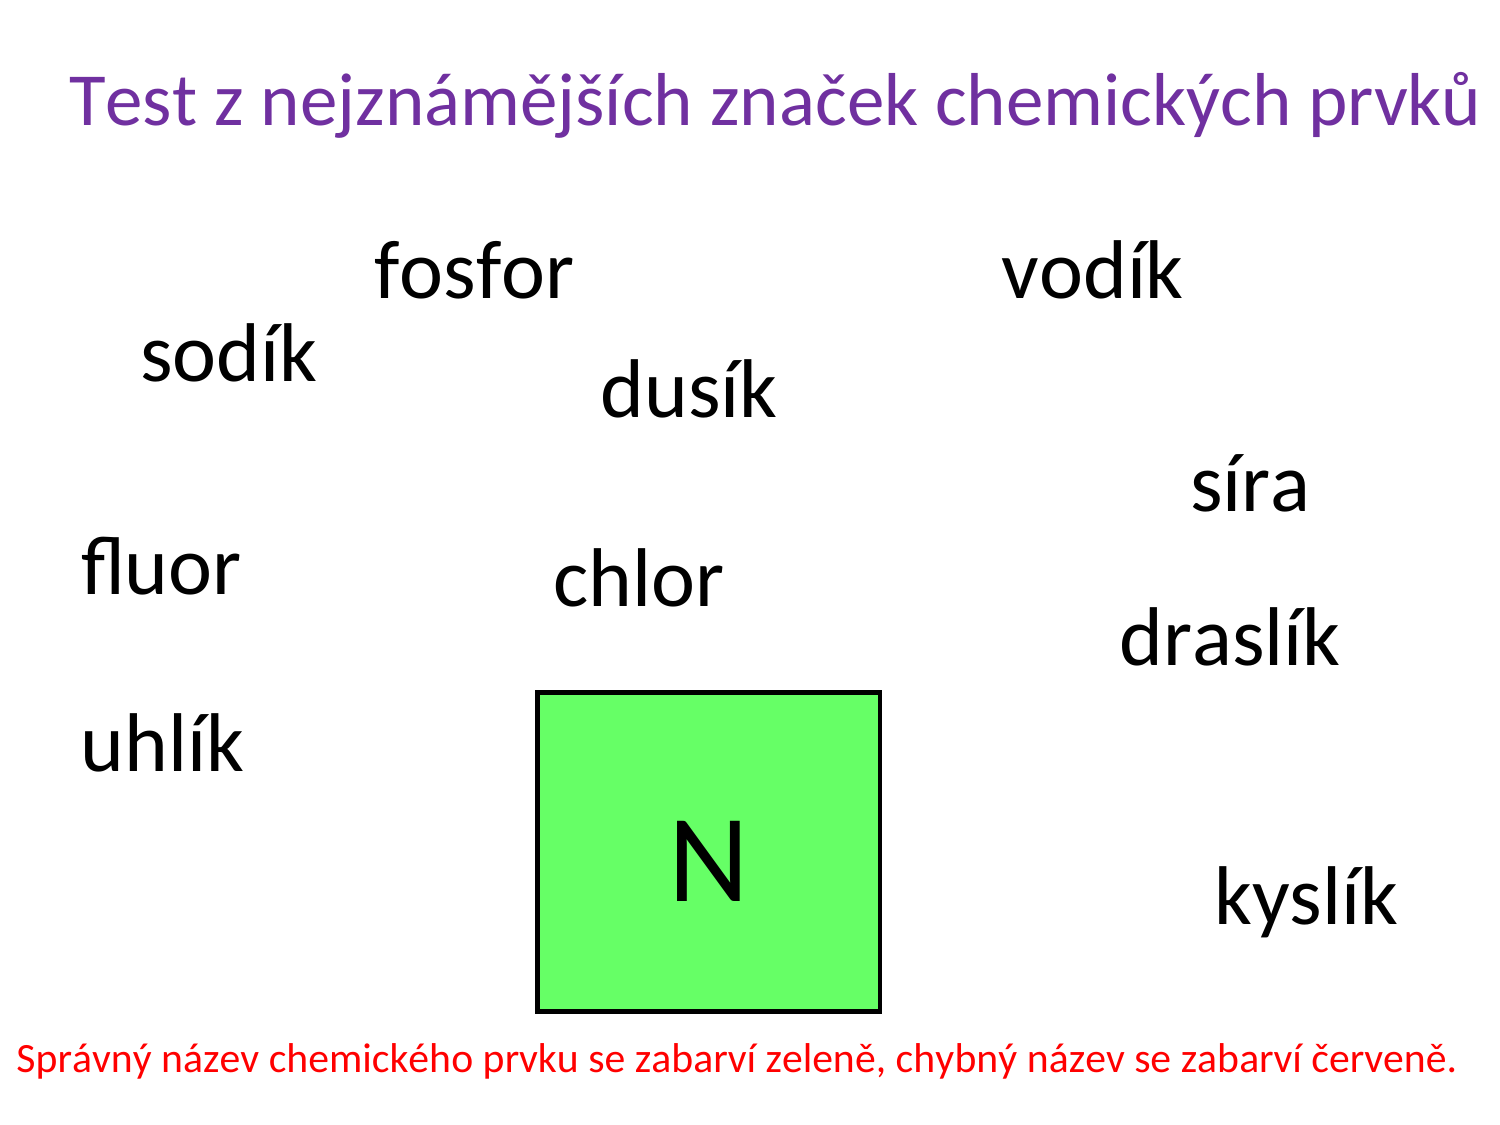

Test z nejznámějších značek chemických prvků
fosfor
vodík
sodík
dusík
síra
fluor
chlor
draslík
uhlík
N
kyslík
Správný název chemického prvku se zabarví zeleně, chybný název se zabarví červeně.